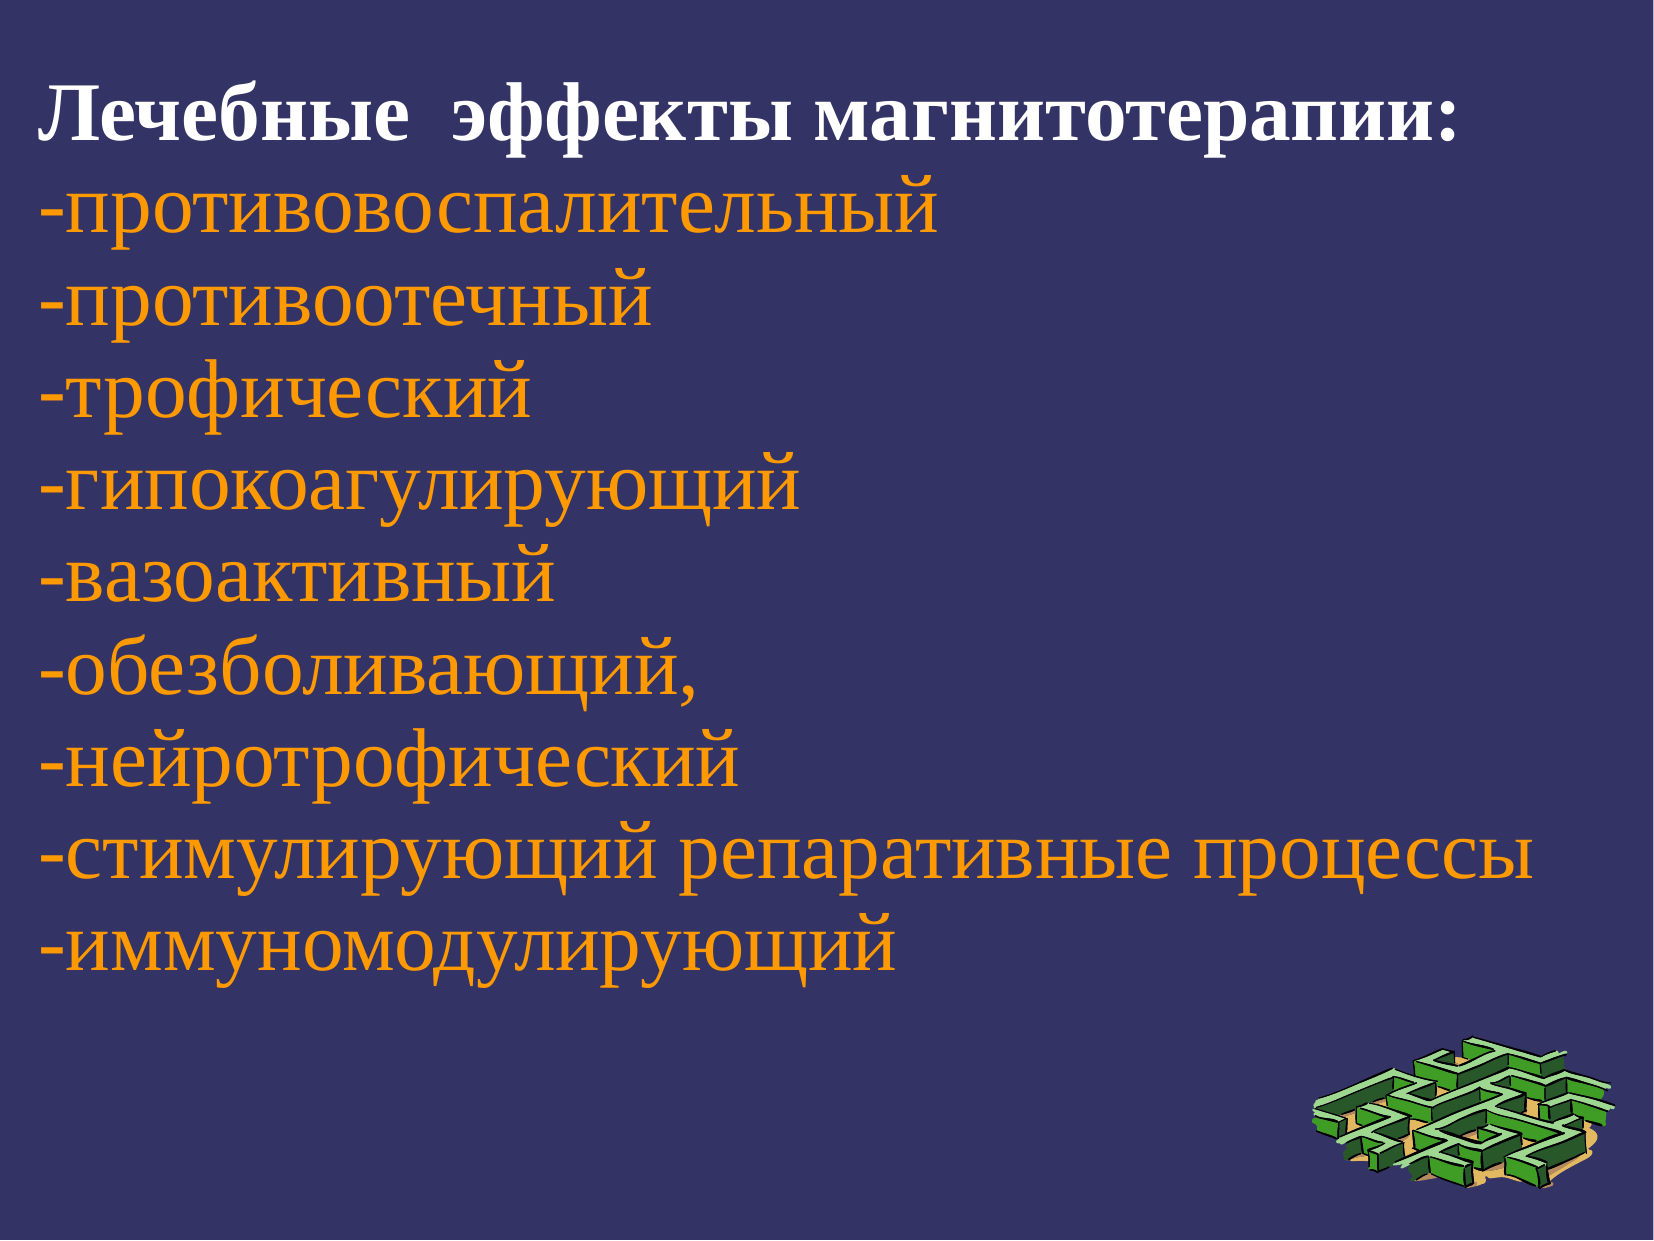

Лечебные эффекты магнитотерапии:
-противовоспалительный
-противоотечный
-трофический
-гипокоагулирующий
-вазоактивный
-обезболивающий,
-нейротрофический
-стимулирующий репаративные процессы
-иммуномодулирующий